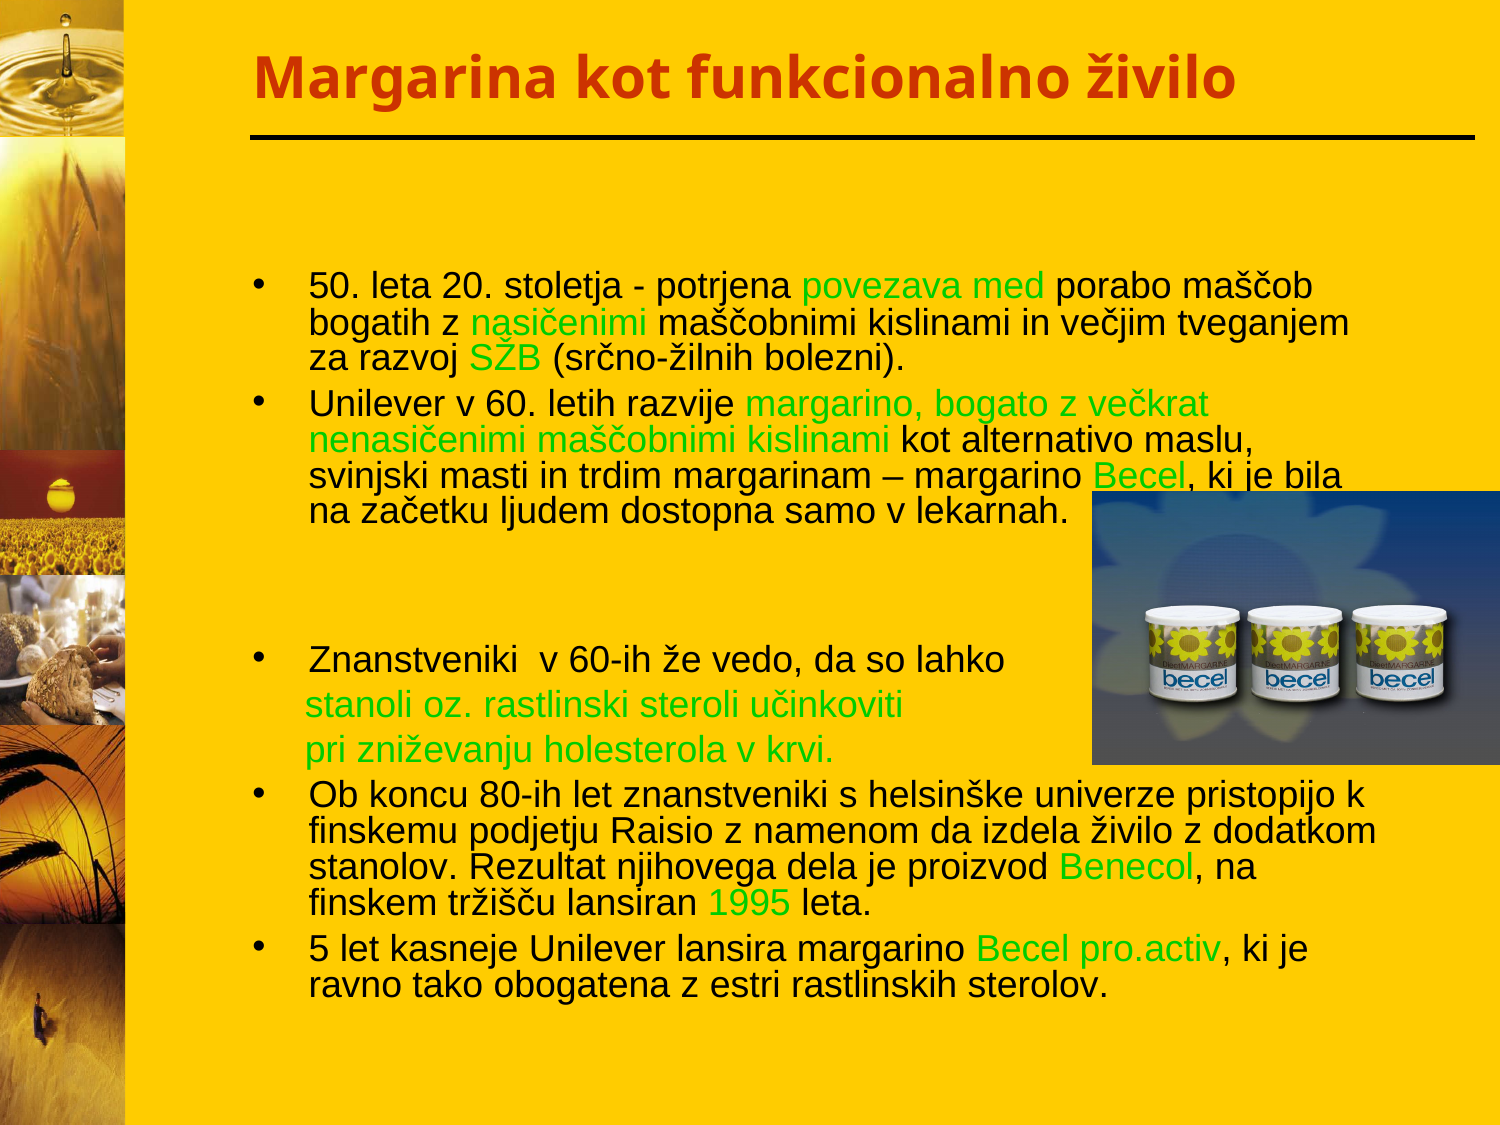

# Margarina kot funkcionalno živilo
50. leta 20. stoletja - potrjena povezava med porabo maščob bogatih z nasičenimi maščobnimi kislinami in večjim tveganjem za razvoj SŽB (srčno-žilnih bolezni).
Unilever v 60. letih razvije margarino, bogato z večkrat nenasičenimi maščobnimi kislinami kot alternativo maslu, svinjski masti in trdim margarinam – margarino Becel, ki je bila na začetku ljudem dostopna samo v lekarnah.
Znanstveniki v 60-ih že vedo, da so lahko
 stanoli oz. rastlinski steroli učinkoviti
 pri zniževanju holesterola v krvi.
Ob koncu 80-ih let znanstveniki s helsinške univerze pristopijo k finskemu podjetju Raisio z namenom da izdela živilo z dodatkom stanolov. Rezultat njihovega dela je proizvod Benecol, na finskem tržišču lansiran 1995 leta.
5 let kasneje Unilever lansira margarino Becel pro.activ, ki je ravno tako obogatena z estri rastlinskih sterolov.